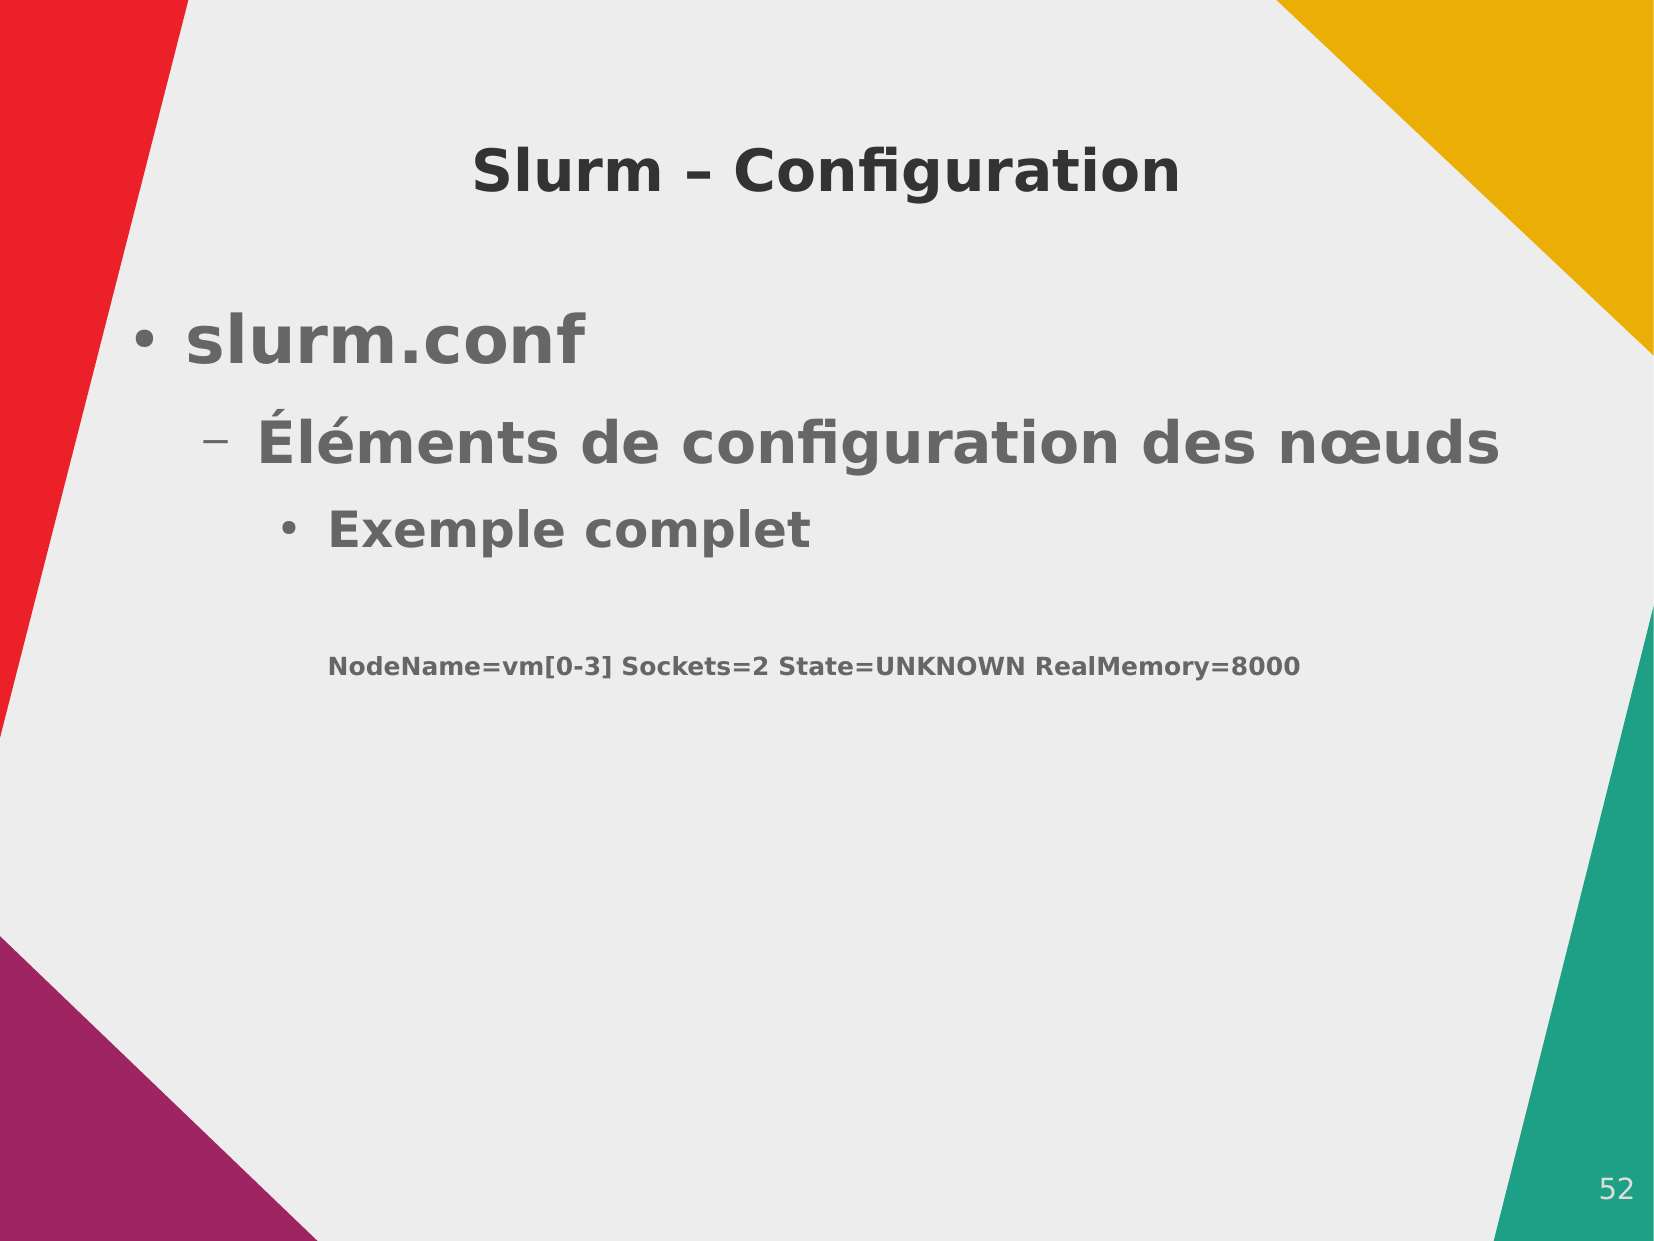

# Slurm – Configuration
slurm.conf
Éléments de configuration des nœuds
Exemple complet
NodeName=vm[0-3] Sockets=2 State=UNKNOWN RealMemory=8000
52